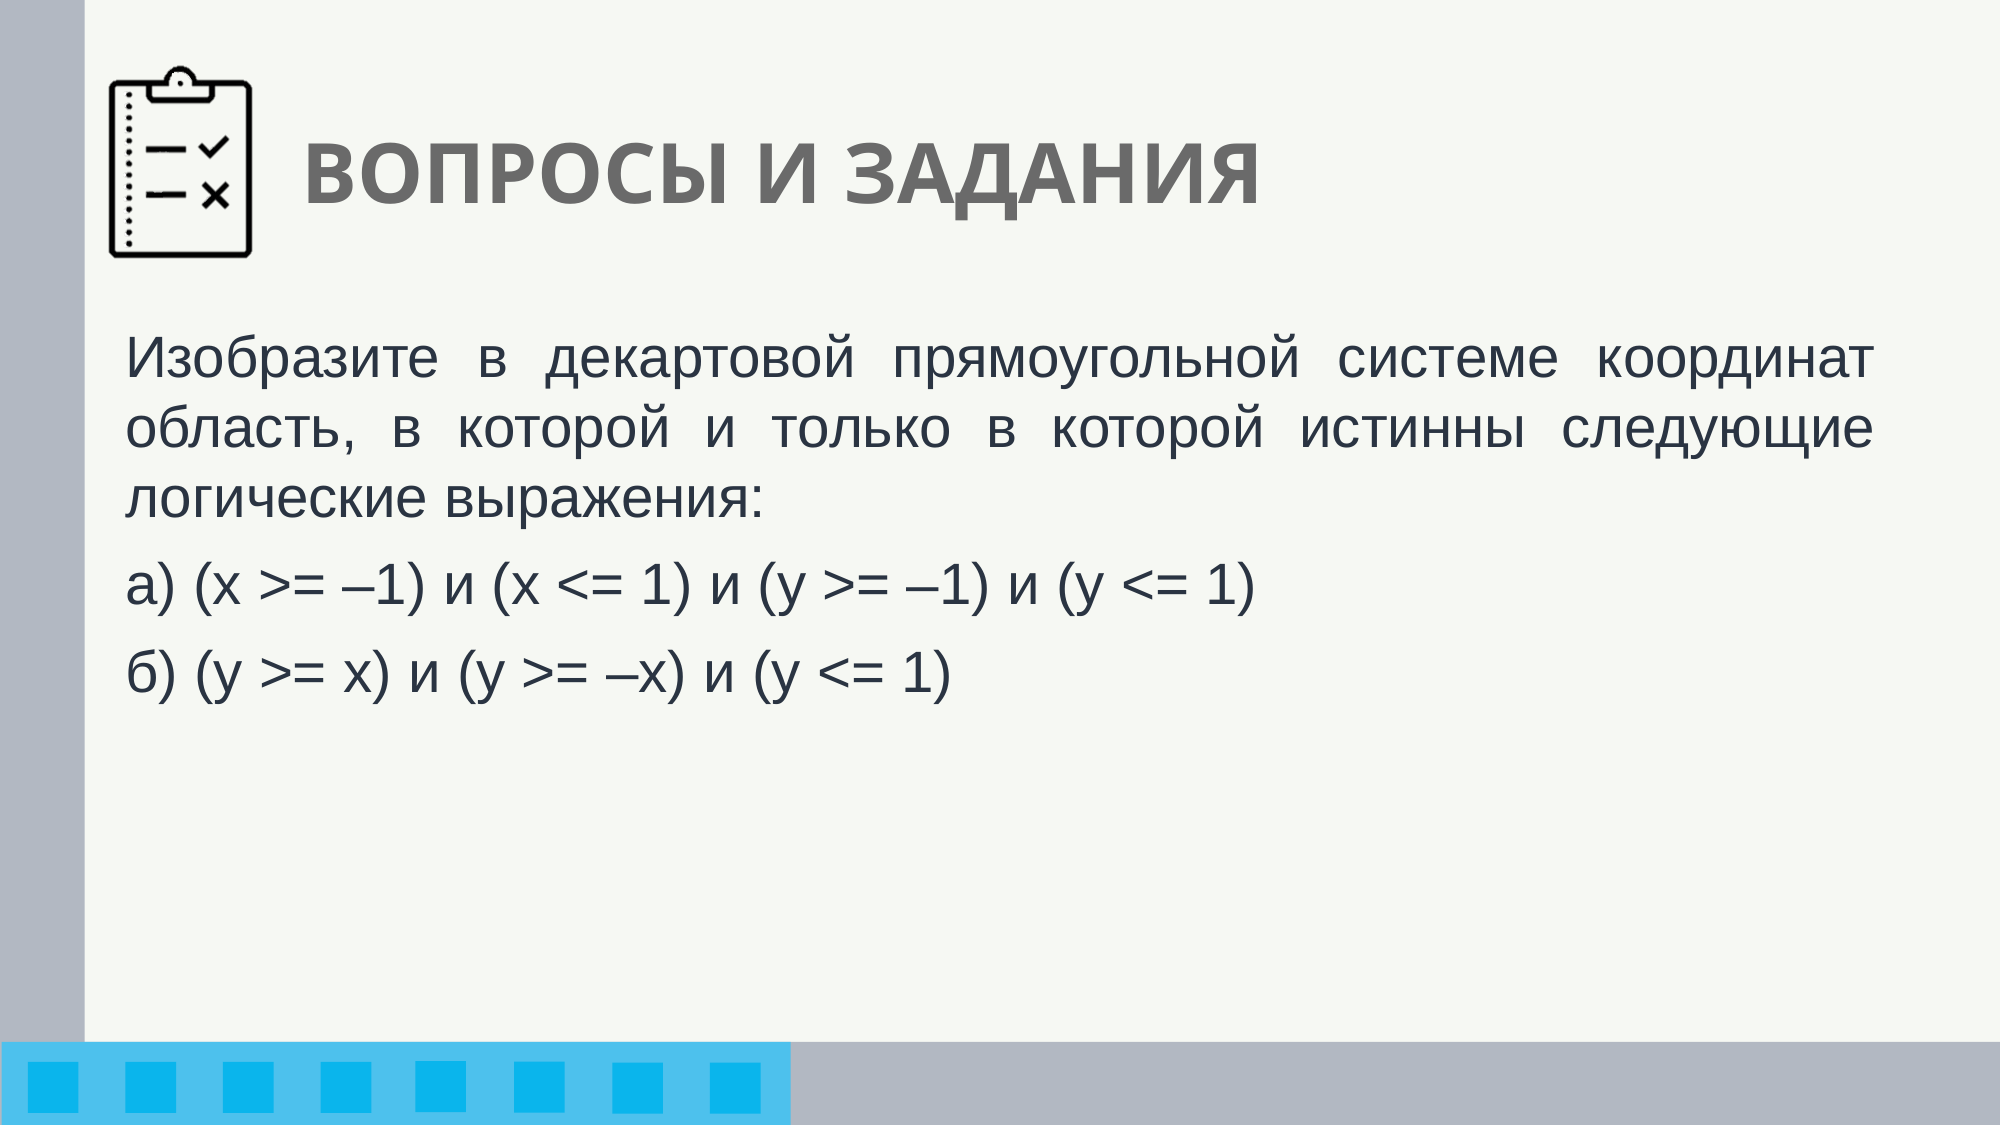

# ВОПРОСЫ И ЗАДАНИЯ
Изобразите в декартовой прямоугольной системе координат область, в которой и только в которой истинны следующие логические выражения:
а) (х >= –1) и (x <= 1) и (y >= –1) и (y <= 1)
б) (y >= x) и (y >= –x) и (y <= 1)